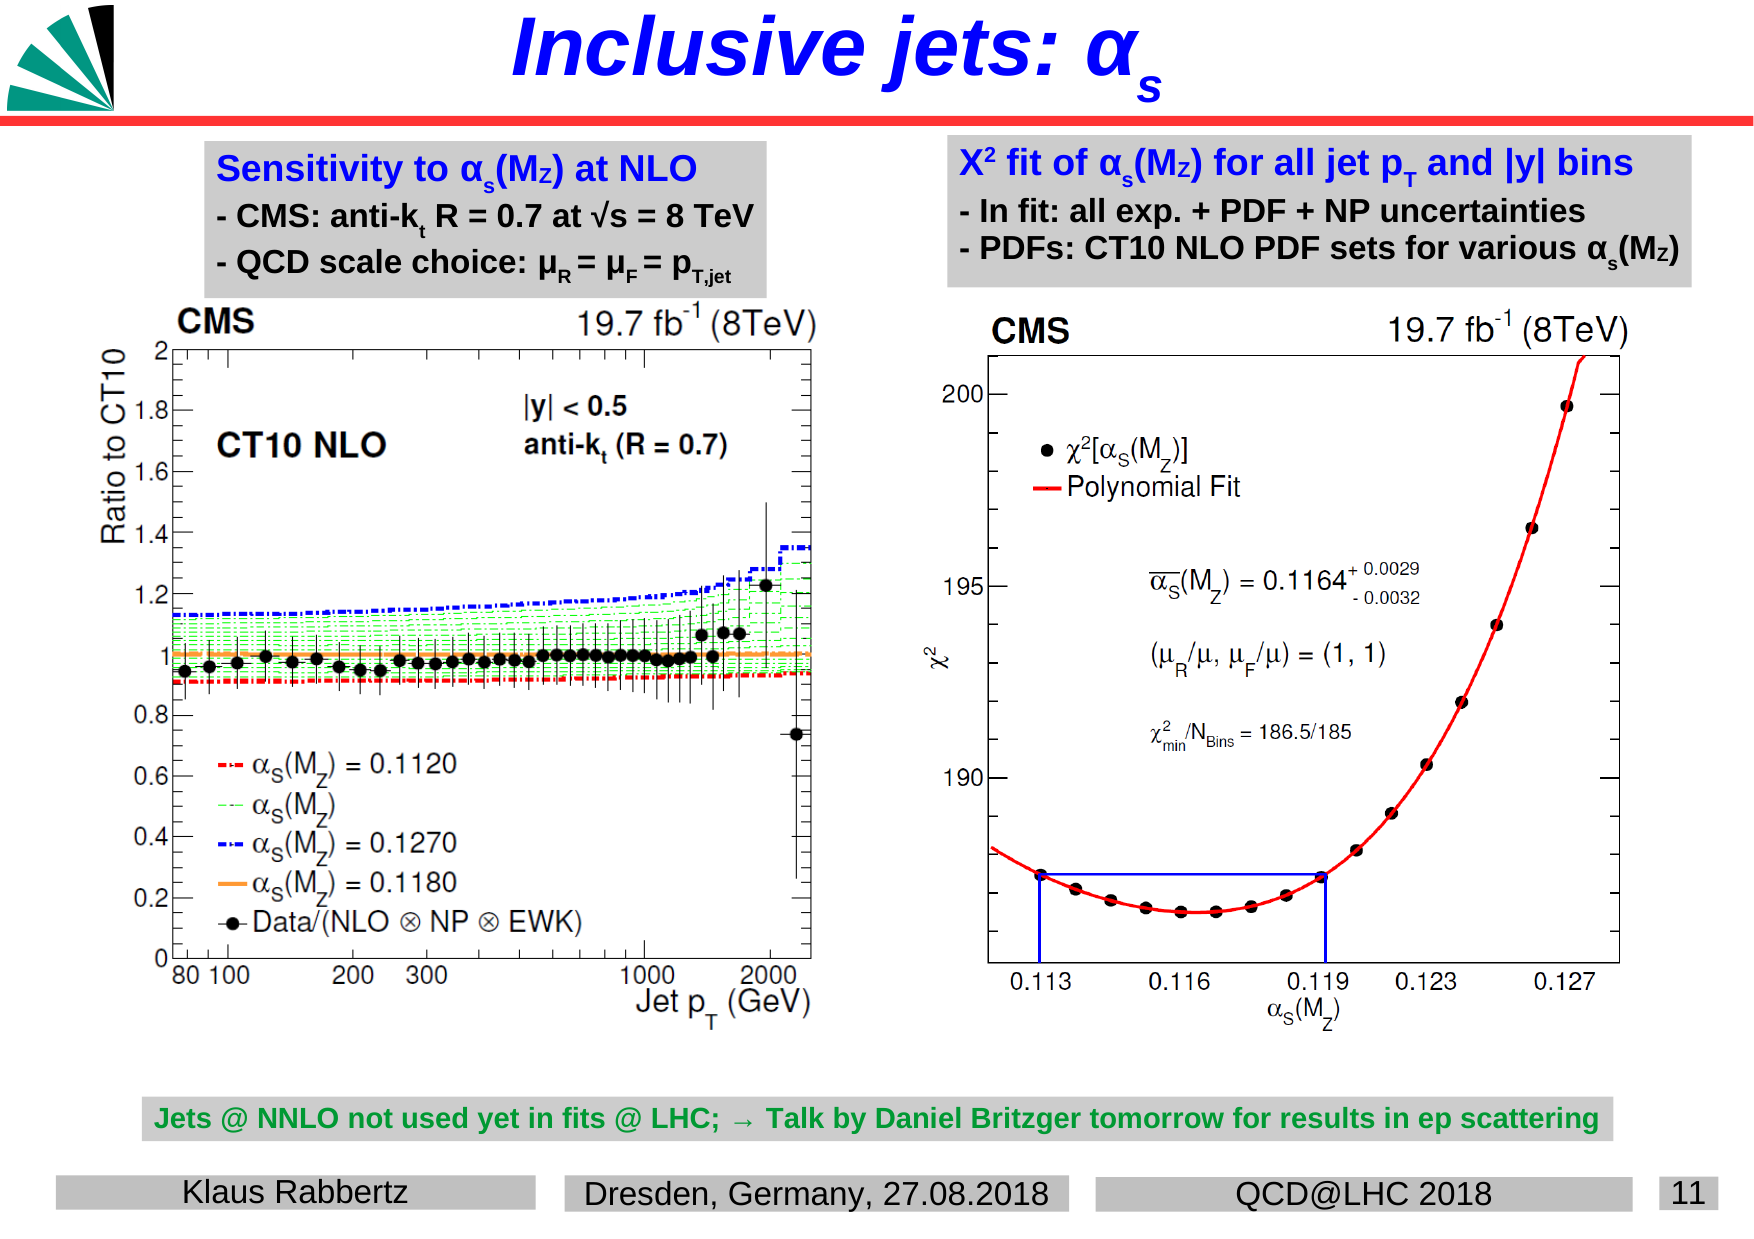

# Inclusive jets: αs
Χ2 fit of αs(MZ) for all jet pT and |y| bins
- In fit: all exp. + PDF + NP uncertainties
- PDFs: CT10 NLO PDF sets for various αs(MZ)
Sensitivity to αs(MZ) at NLO
- CMS: anti-kt R = 0.7 at √s = 8 TeV
- QCD scale choice: μR = μF = pT,jet
Jets @ NNLO not used yet in fits @ LHC; → Talk by Daniel Britzger tomorrow for results in ep scattering